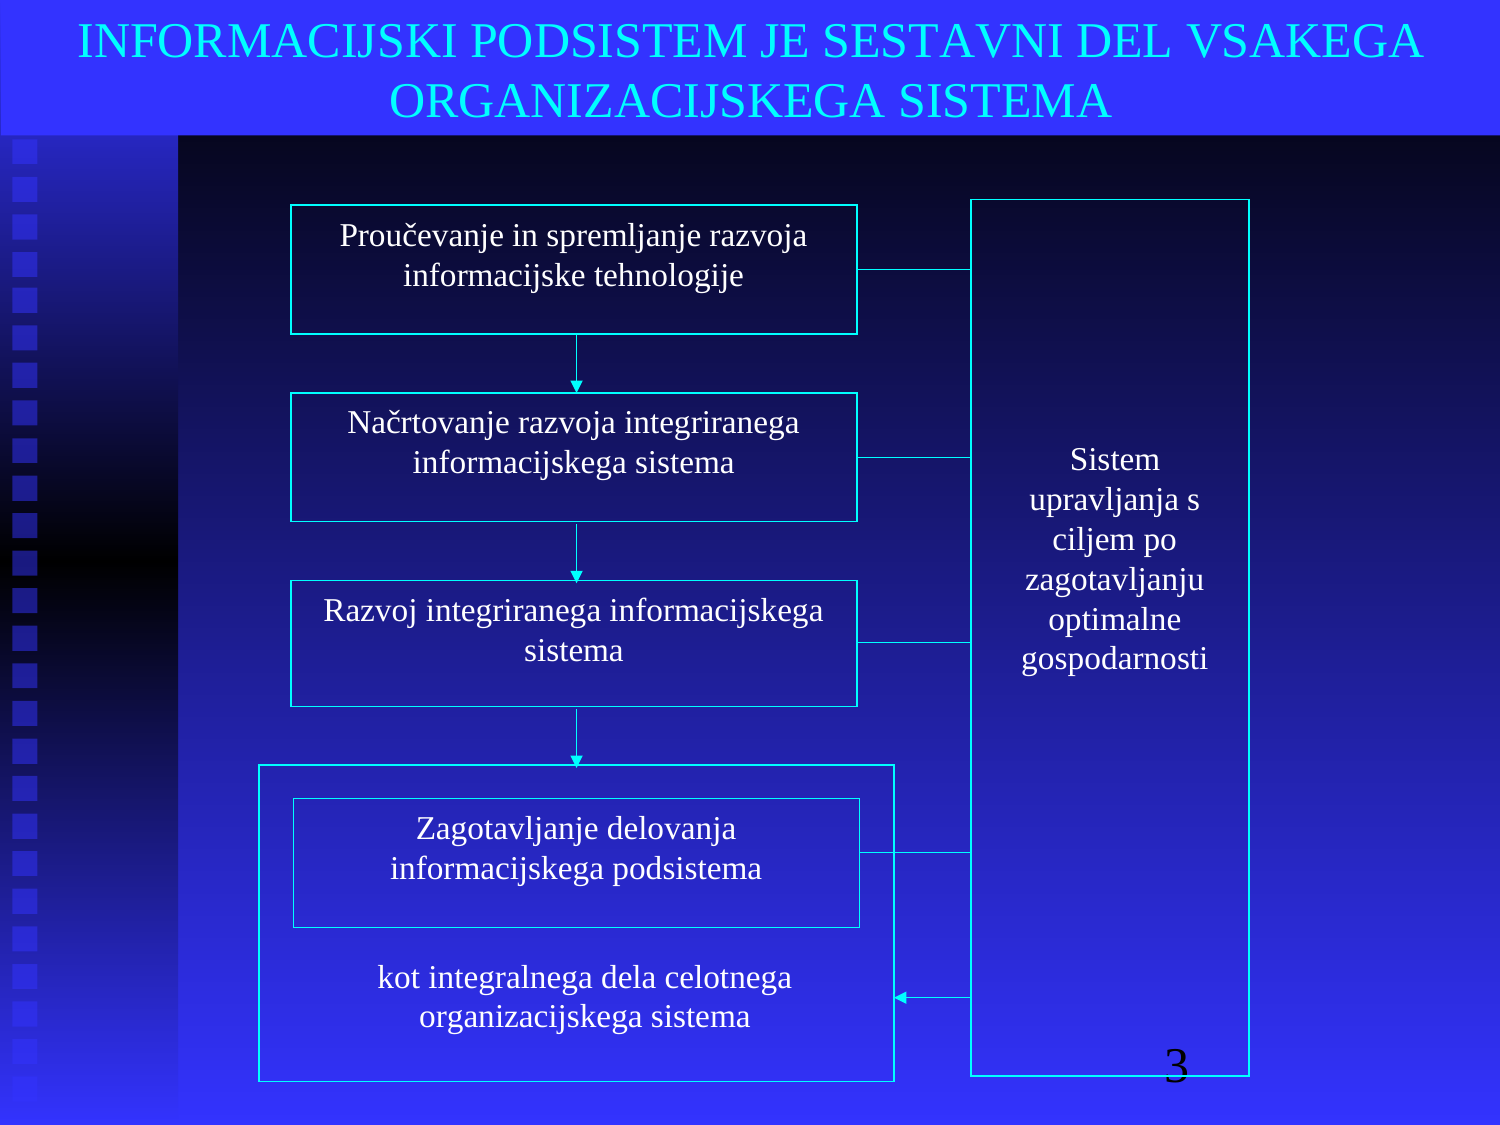

INFORMACIJSKI PODSISTEM JE SESTAVNI DEL VSAKEGA ORGANIZACIJSKEGA SISTEMA
Sistem upravljanja s ciljem po zagotavljanju optimalne gospodarnosti
Proučevanje in spremljanje razvoja informacijske tehnologije
Načrtovanje razvoja integriranega informacijskega sistema
Razvoj integriranega informacijskega sistema
Zagotavljanje delovanja informacijskega podsistema
kot integralnega dela celotnega organizacijskega sistema
3